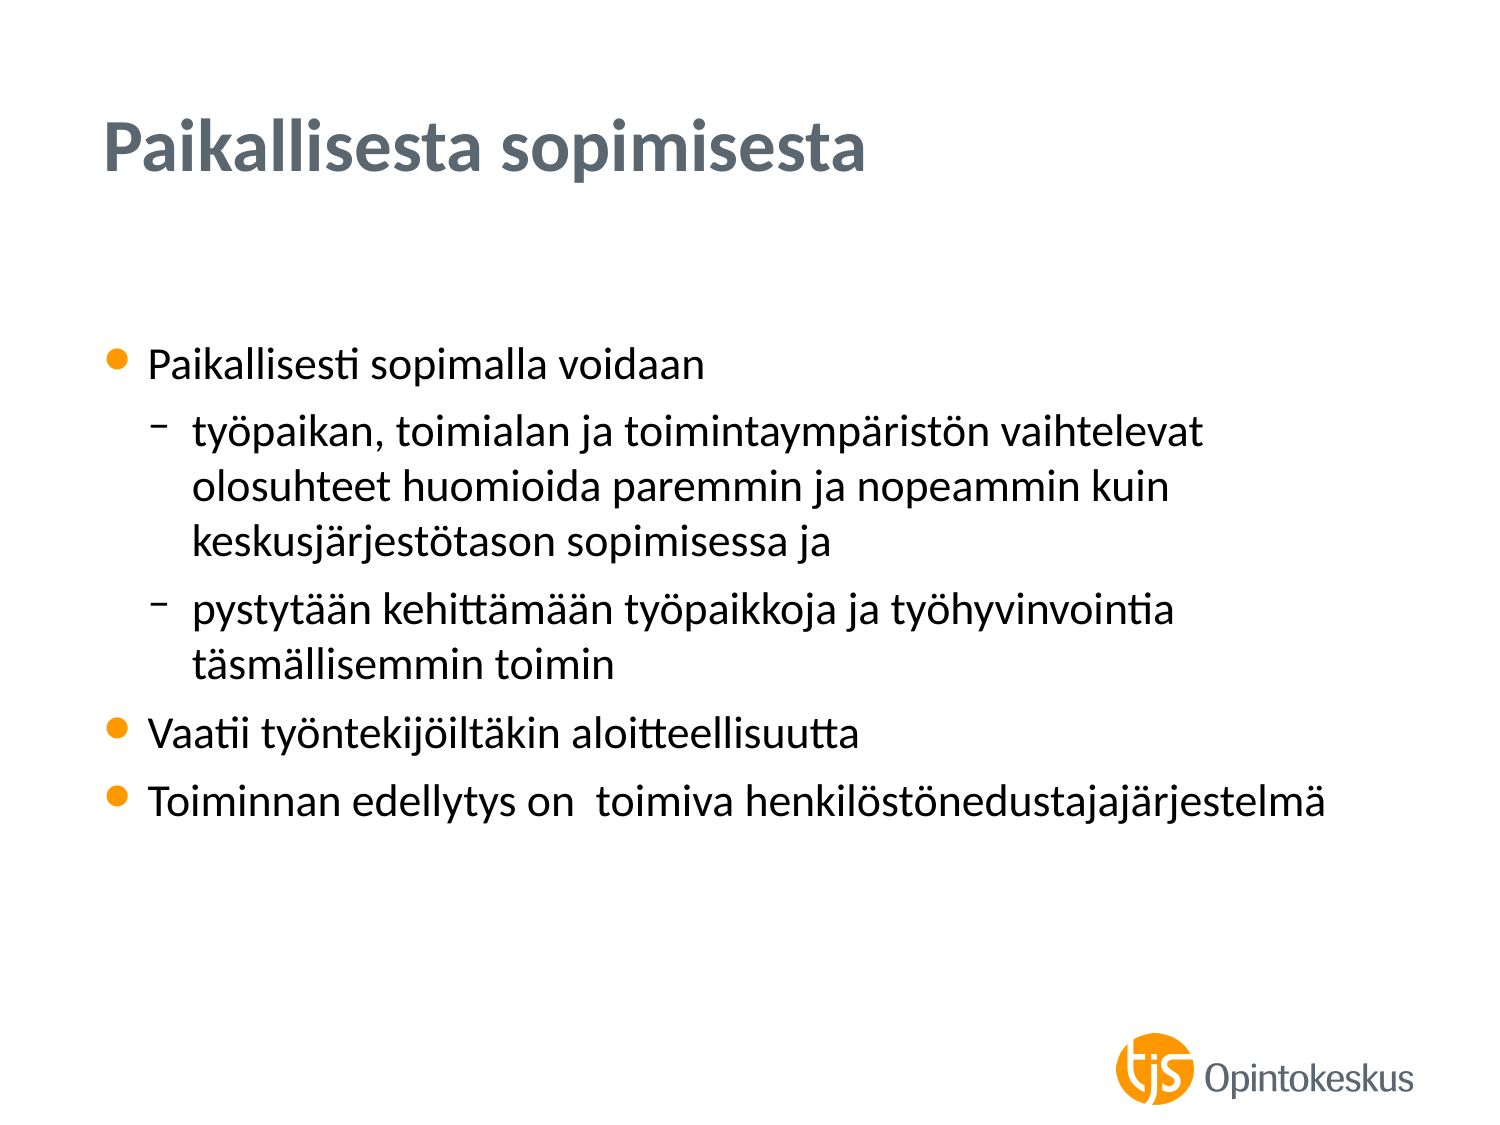

Paikallisesta sopimisesta
# Paikallisesti sopimalla voidaan
työpaikan, toimialan ja toimintaympäristön vaihtelevat olosuhteet huomioida paremmin ja nopeammin kuin keskusjärjestötason sopimisessa ja
pystytään kehittämään työpaikkoja ja työhyvinvointia täsmällisemmin toimin
Vaatii työntekijöiltäkin aloitteellisuutta
Toiminnan edellytys on toimiva henkilöstönedustajajärjestelmä